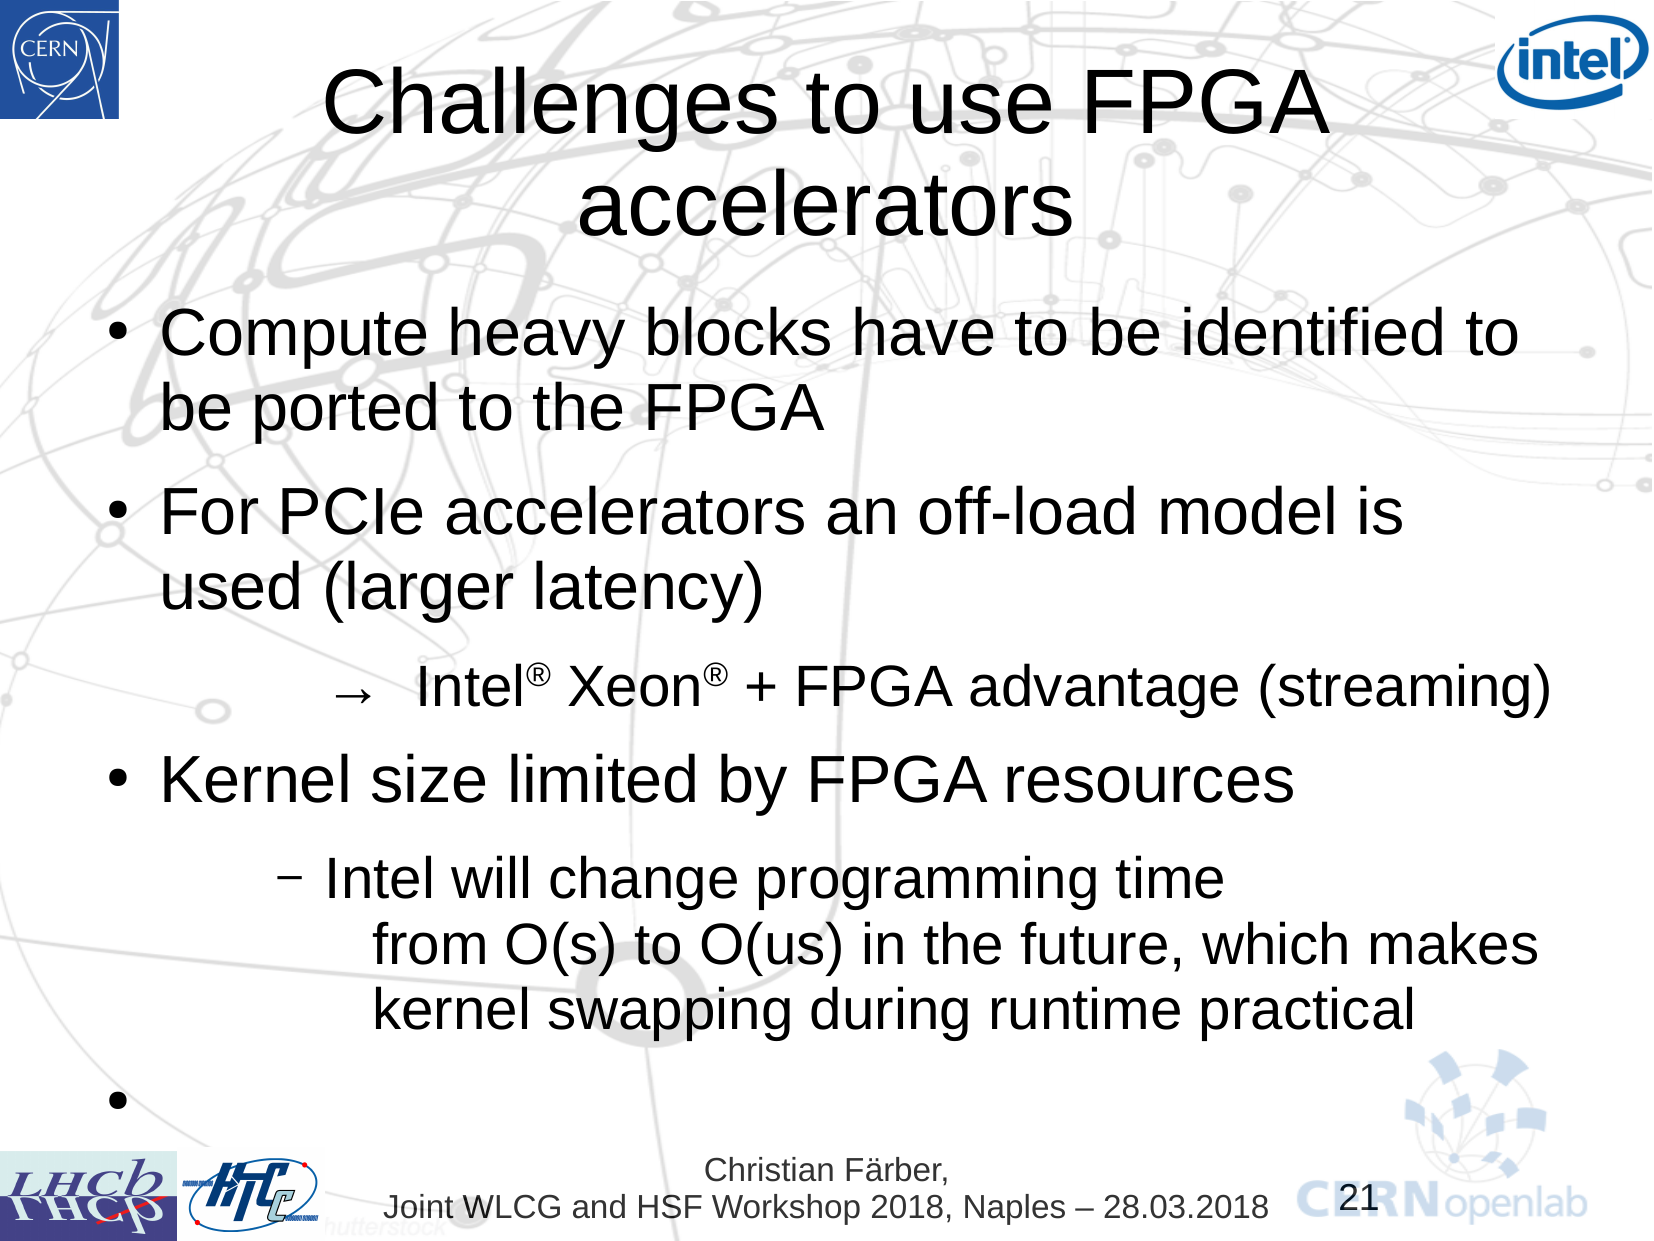

# Challenges to use FPGA accelerators
Compute heavy blocks have to be identified to be ported to the FPGA
For PCIe accelerators an off-load model is used (larger latency)
→ Intel® Xeon® + FPGA advantage (streaming)
Kernel size limited by FPGA resources
Intel will change programming time from O(s) to O(us) in the future, which makes kernel swapping during runtime practical